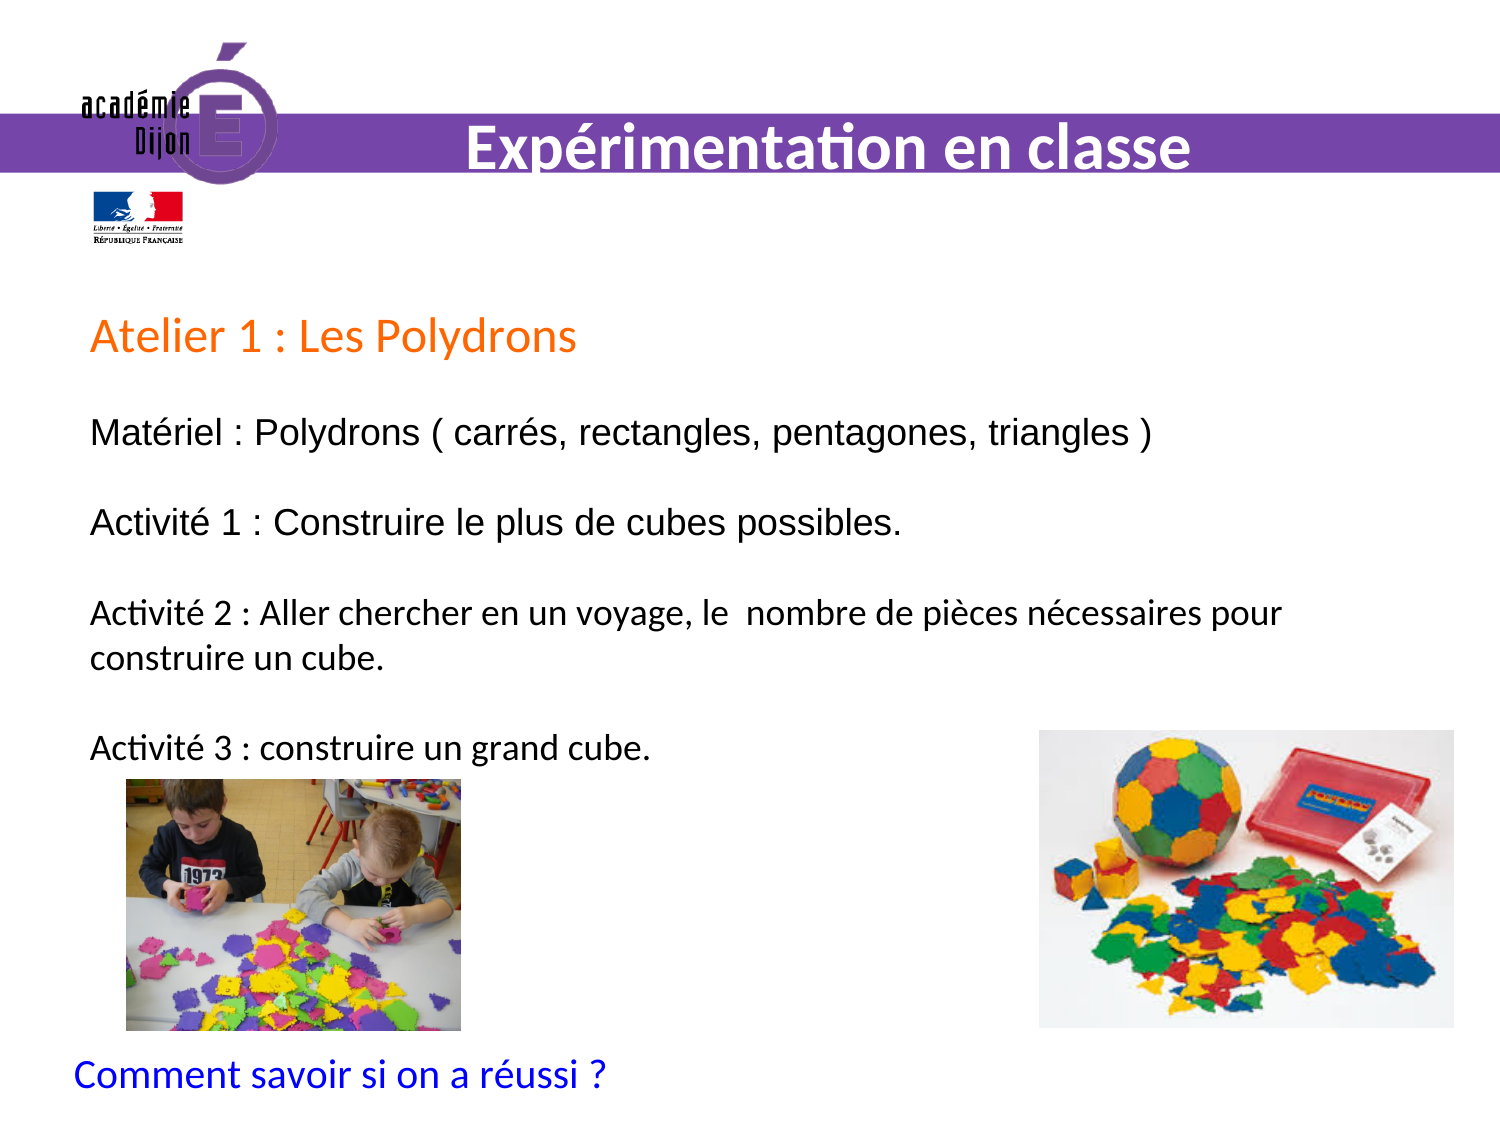

Expérimentation en classe
Atelier 1 : Les Polydrons
Matériel : Polydrons ( carrés, rectangles, pentagones, triangles )
Activité 1 : Construire le plus de cubes possibles.
Activité 2 : Aller chercher en un voyage, le nombre de pièces nécessaires pour construire un cube.
Activité 3 : construire un grand cube.
Comment savoir si on a réussi ?